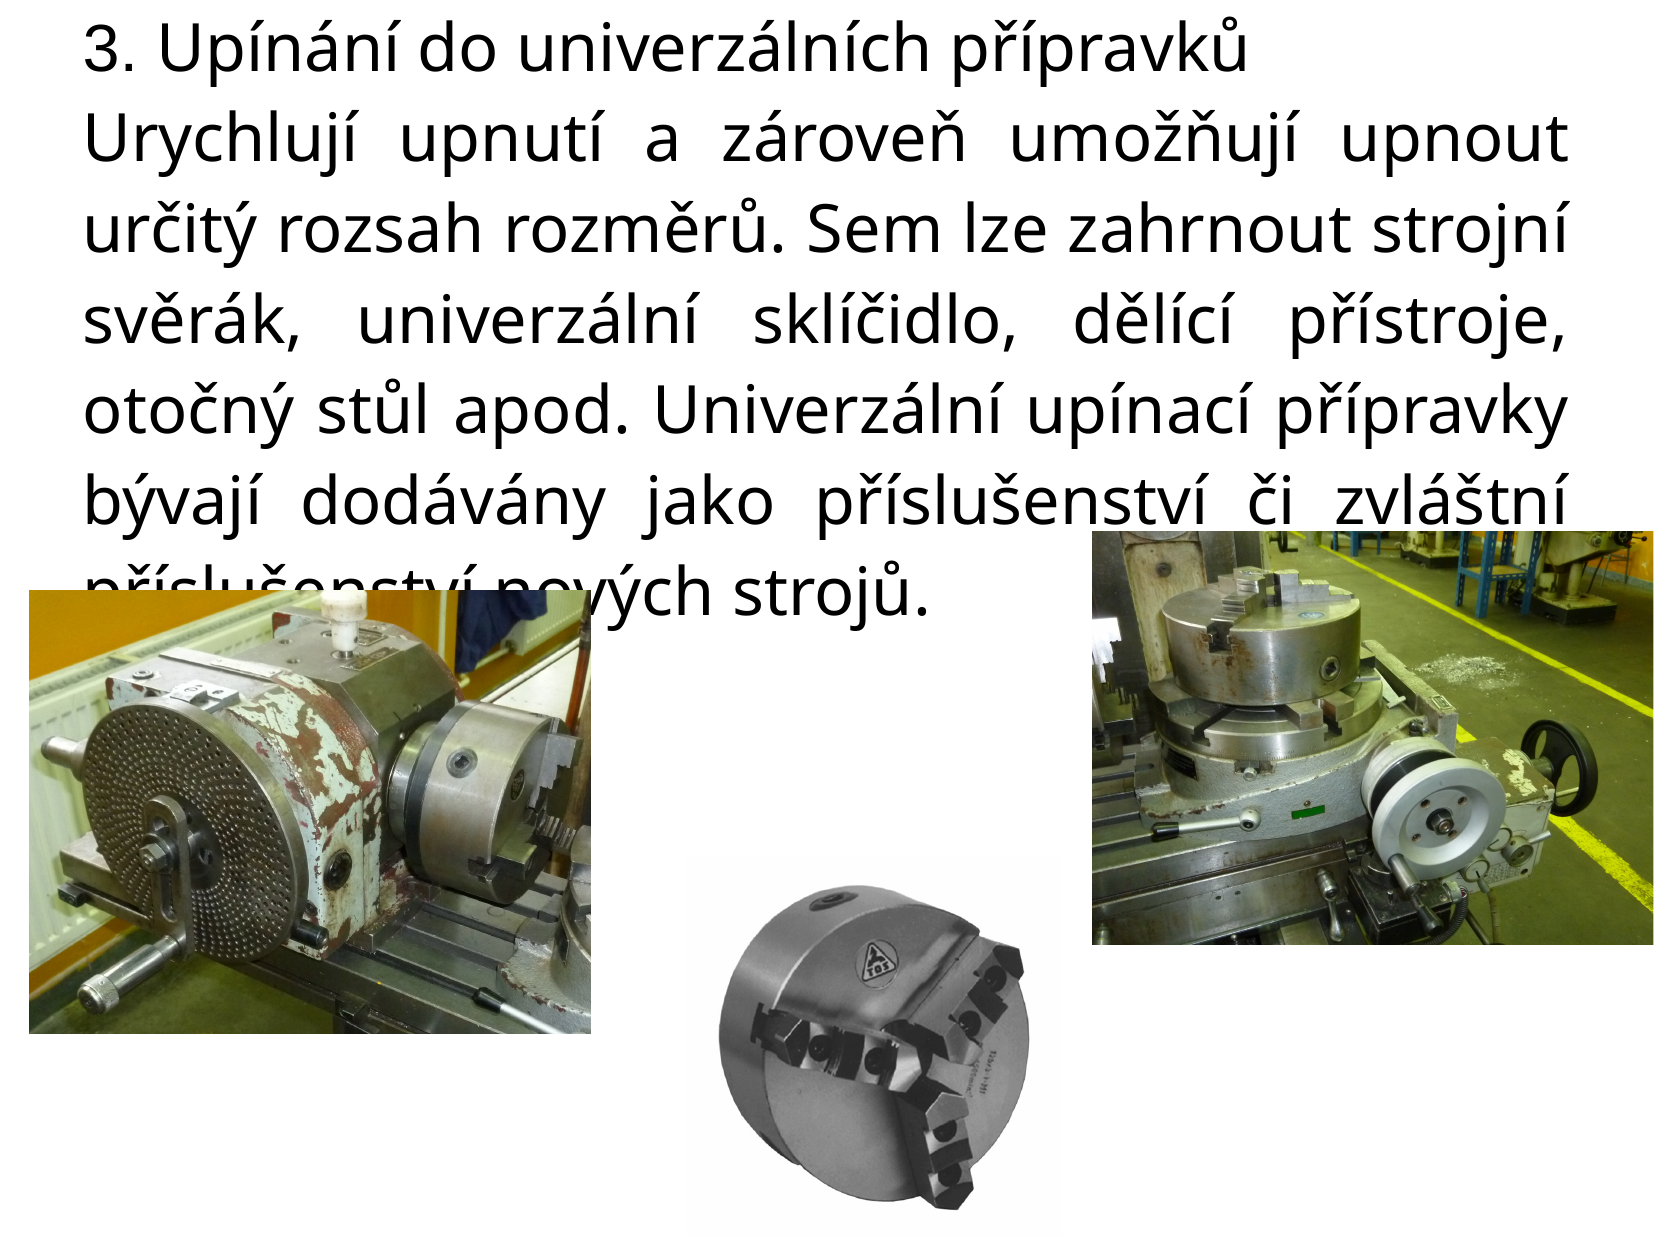

# 3. Upínání do univerzálních přípravků
Urychlují upnutí a zároveň umožňují upnout určitý rozsah rozměrů. Sem lze zahrnout strojní svěrák, univerzální sklíčidlo, dělící přístroje, otočný stůl apod. Univerzální upínací přípravky bývají dodávány jako příslušenství či zvláštní příslušenství nových strojů.